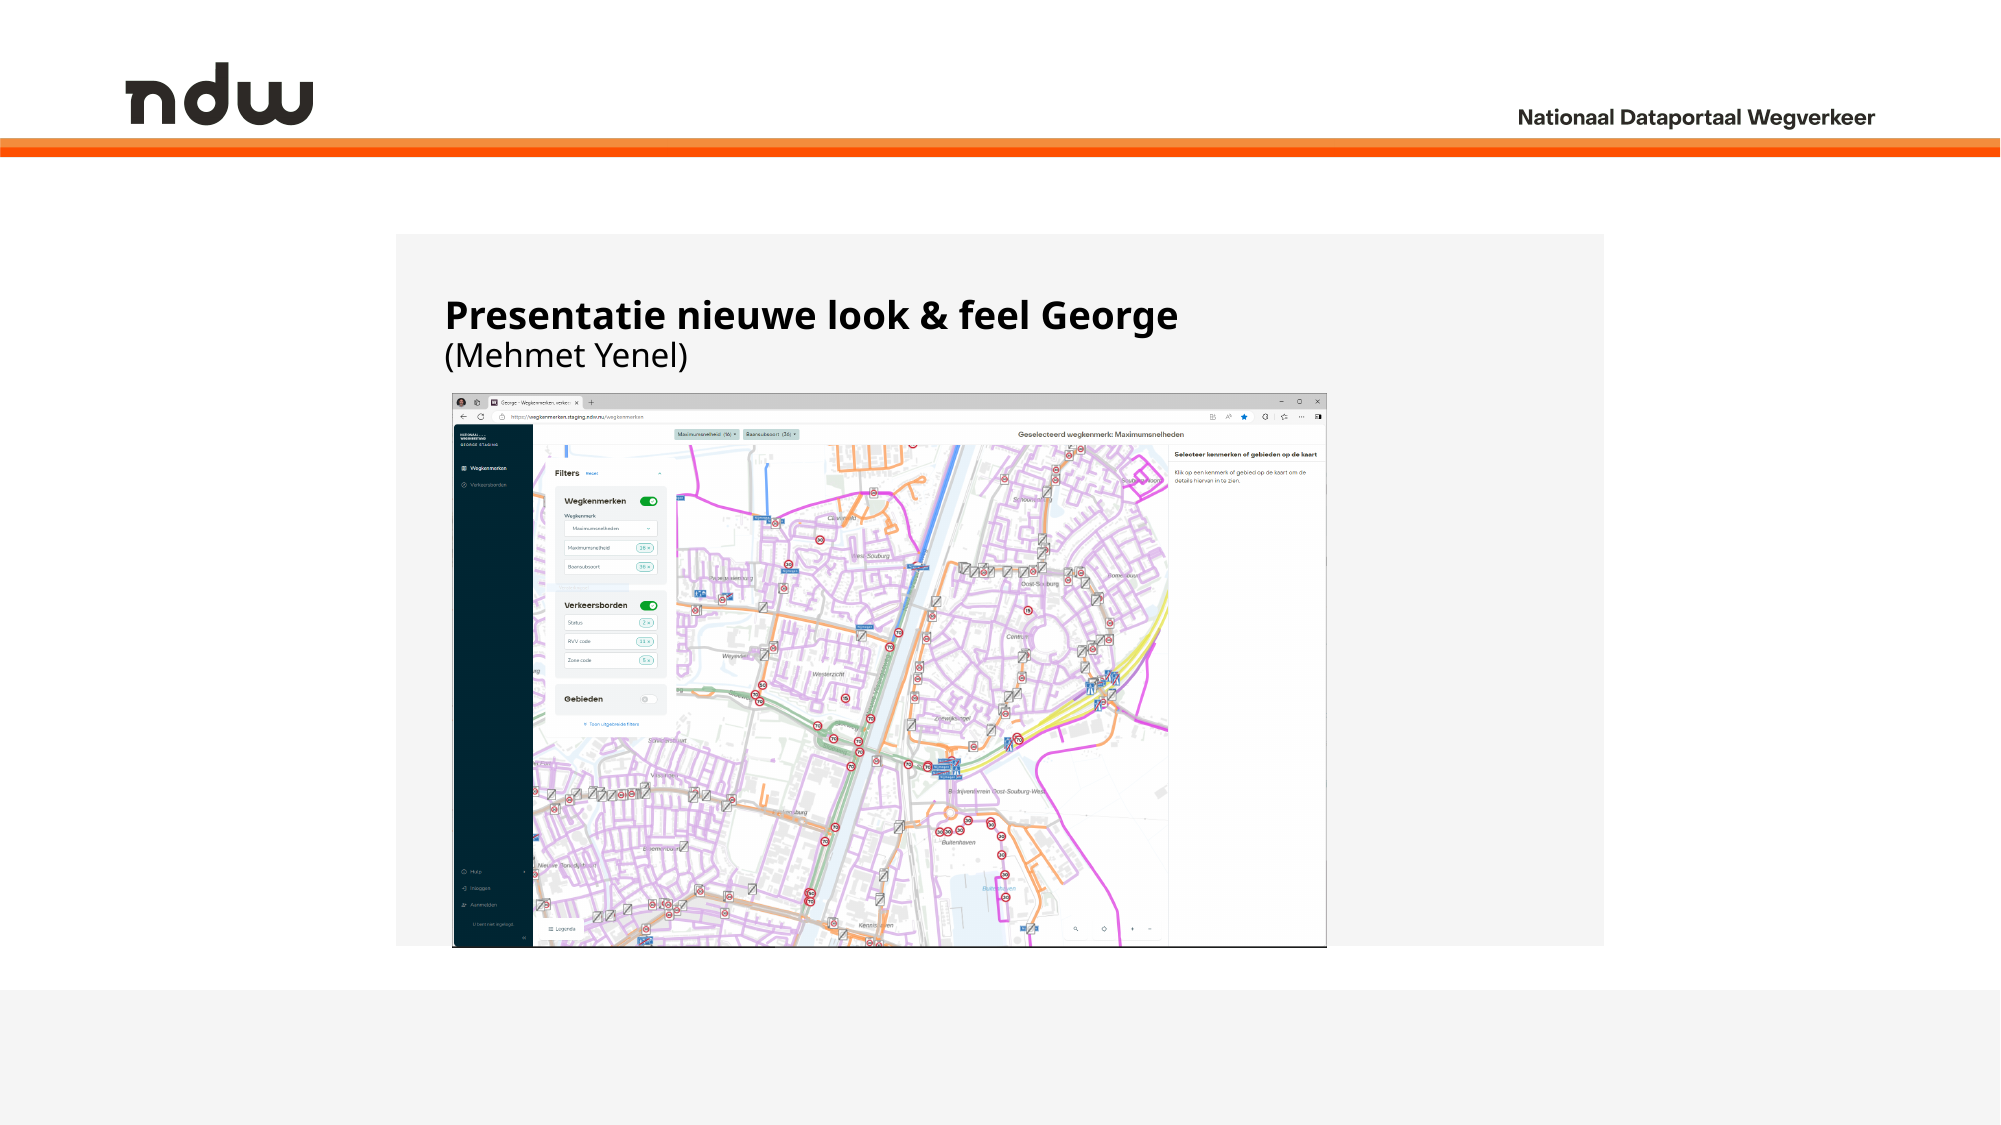

# Presentatie nieuwe look & feel George (Mehmet Yenel)